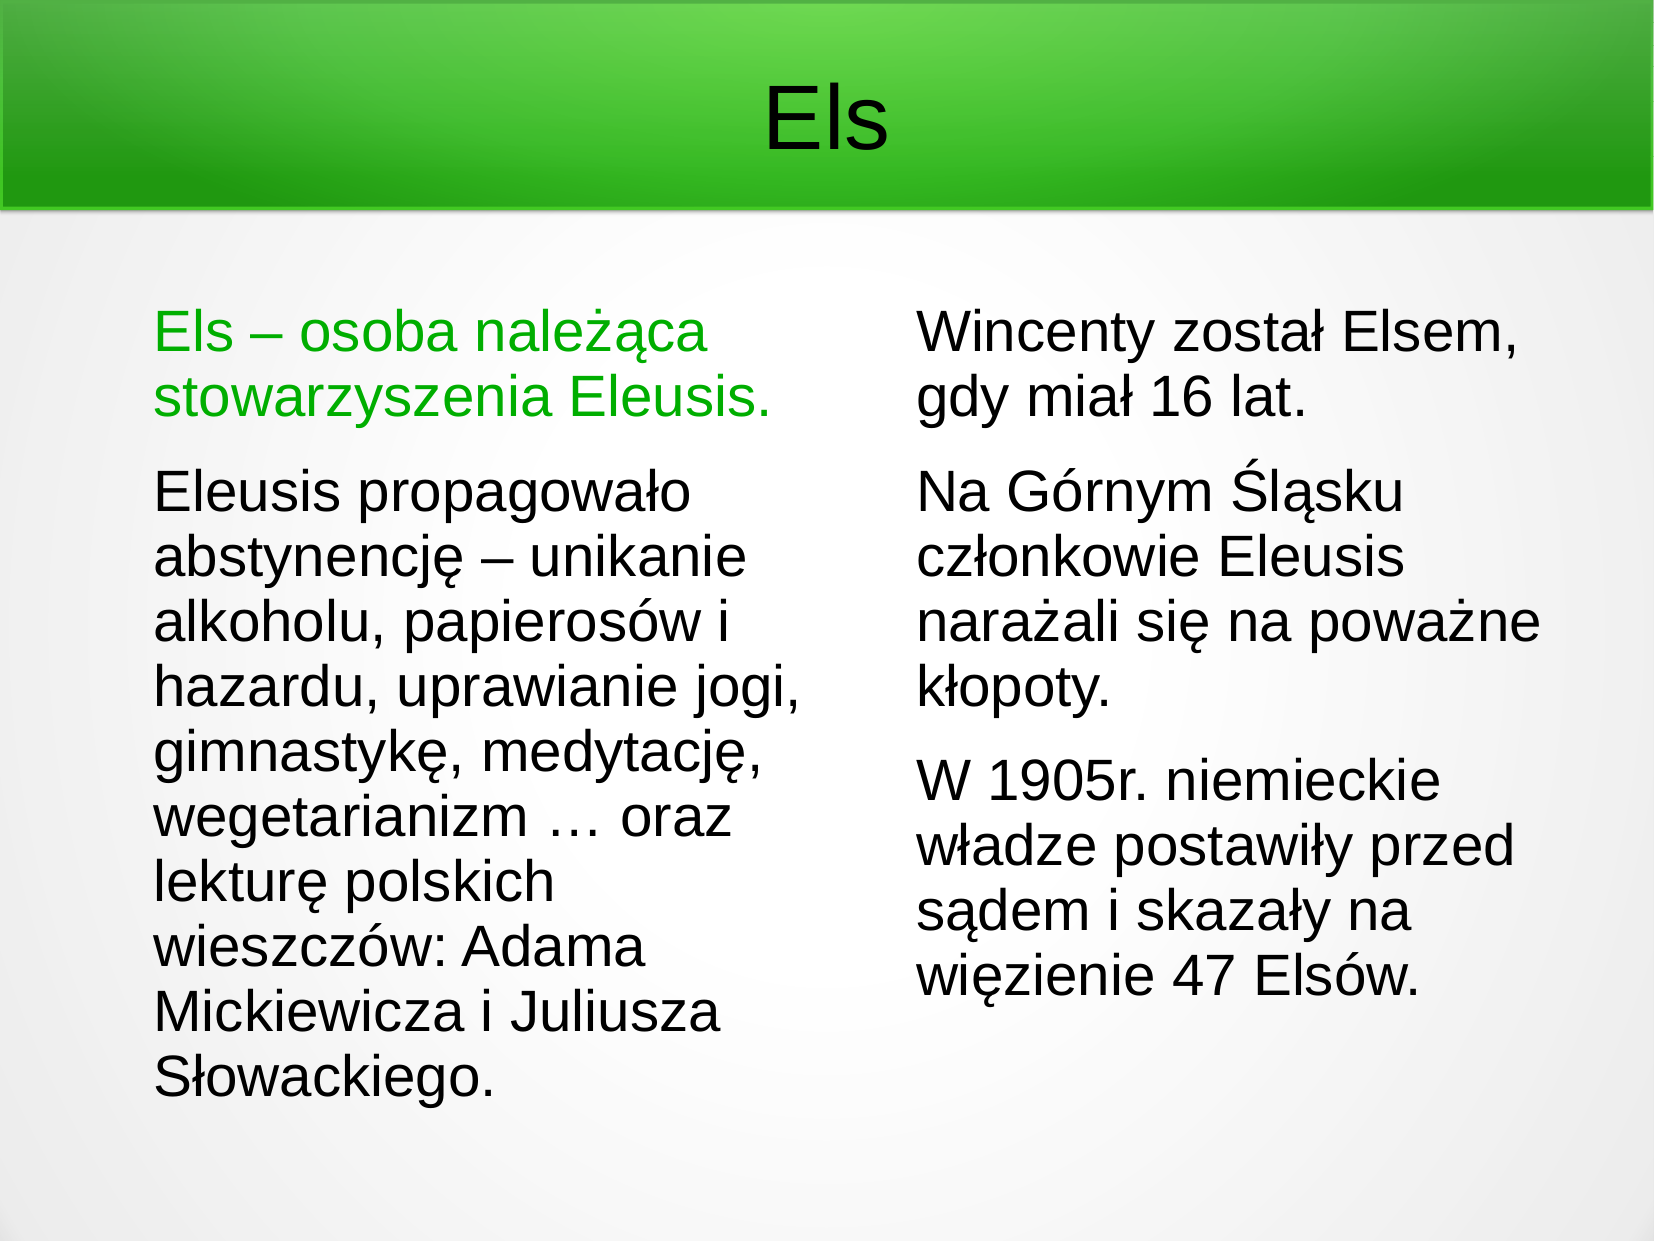

# Els
Els – osoba należąca stowarzyszenia Eleusis.
Eleusis propagowało abstynencję – unikanie alkoholu, papierosów i hazardu, uprawianie jogi, gimnastykę, medytację, wegetarianizm … oraz lekturę polskich wieszczów: Adama Mickiewicza i Juliusza Słowackiego.
Wincenty został Elsem, gdy miał 16 lat.
Na Górnym Śląsku członkowie Eleusis narażali się na poważne kłopoty.
W 1905r. niemieckie władze postawiły przed sądem i skazały na więzienie 47 Elsów.